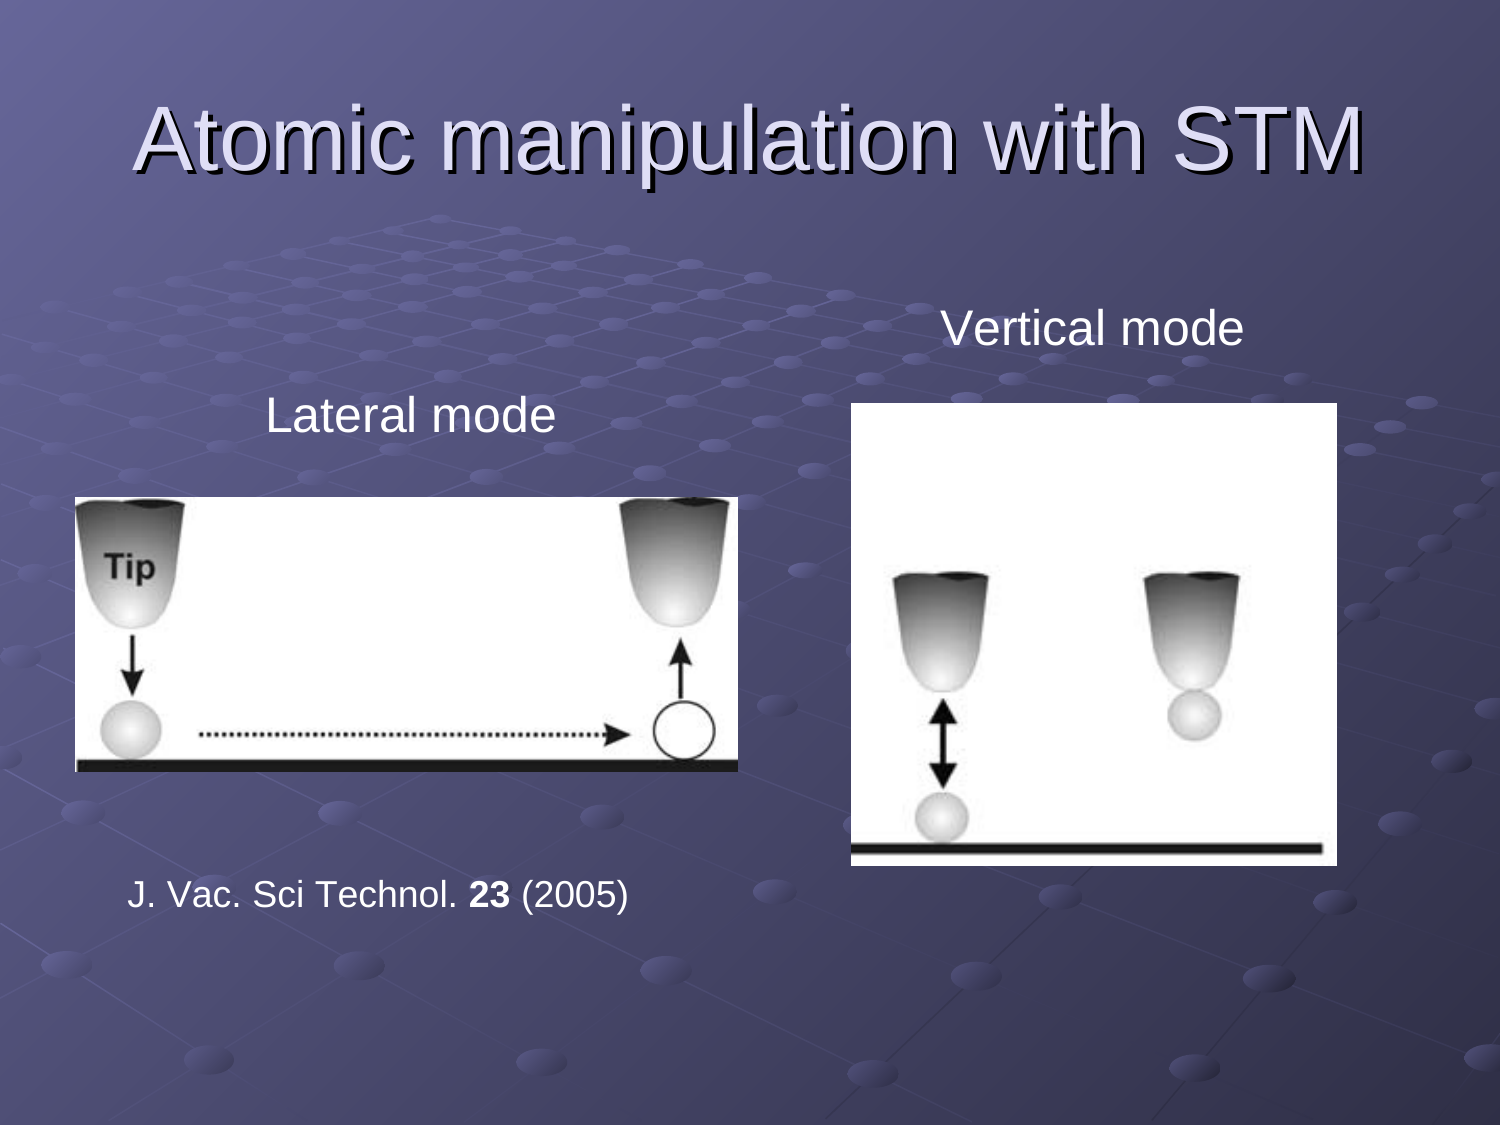

# Atomic manipulation with STM
Vertical mode
Lateral mode
J. Vac. Sci Technol. 23 (2005)